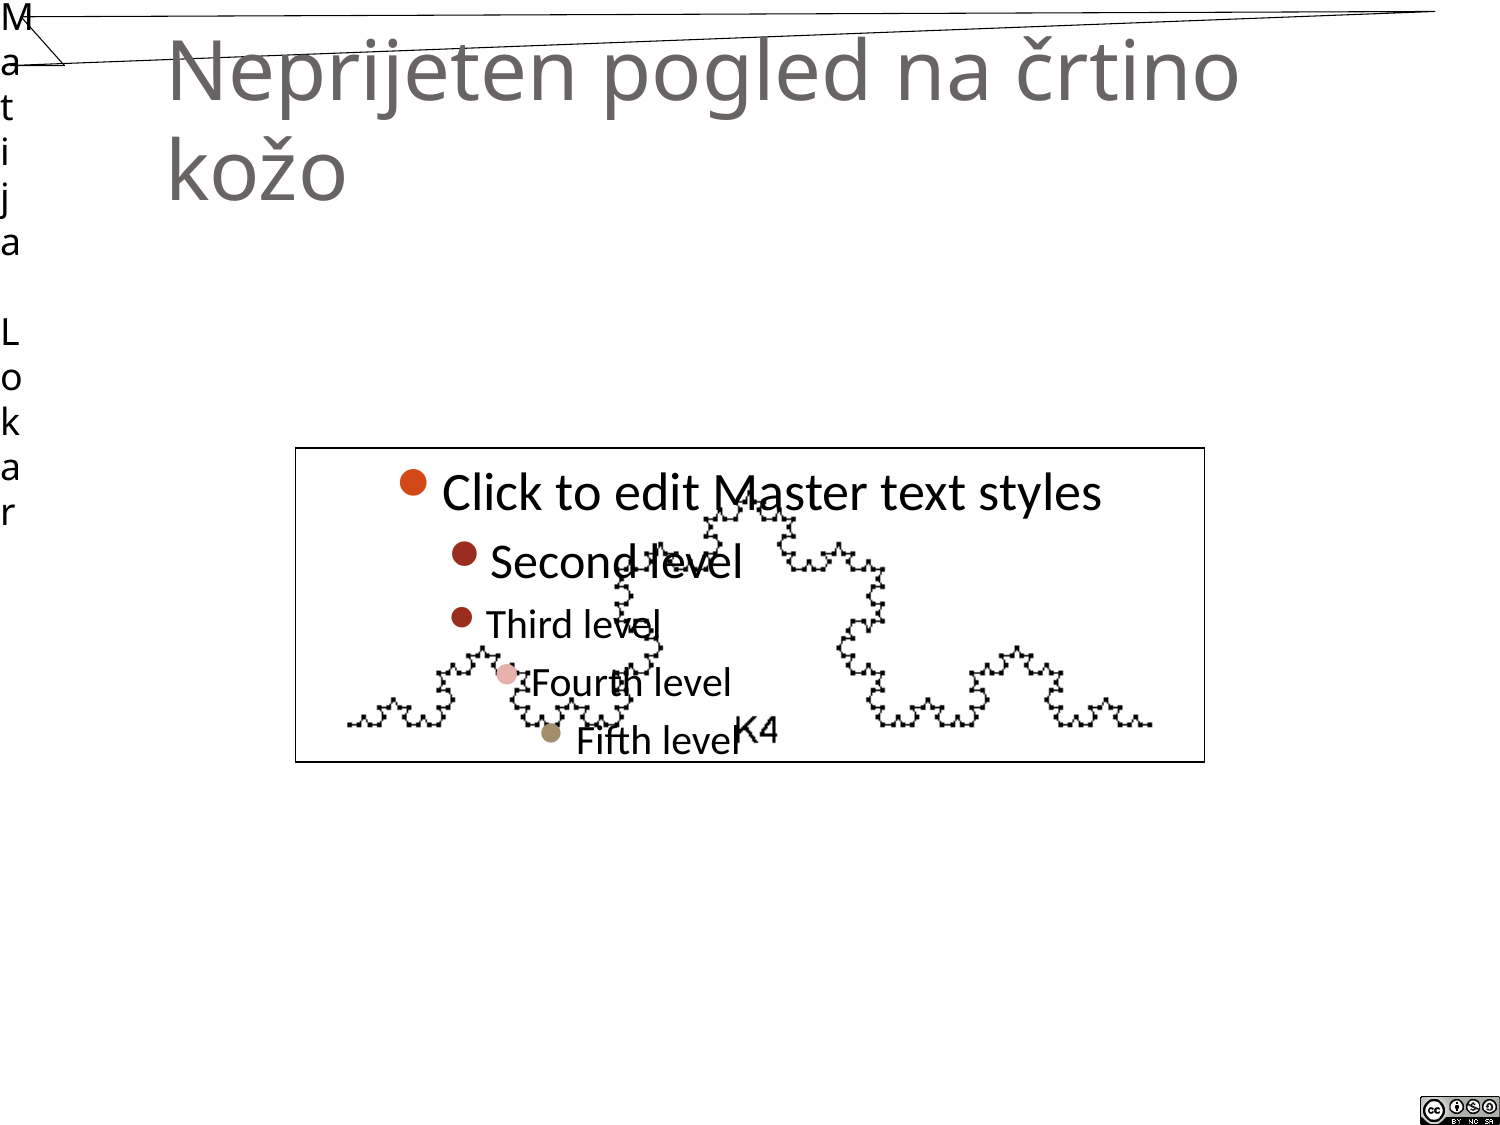

Matija Lokar
# Neprijeten pogled na črtino kožo
Click to edit Master text styles
Second level
Third level
Fourth level
Fifth level